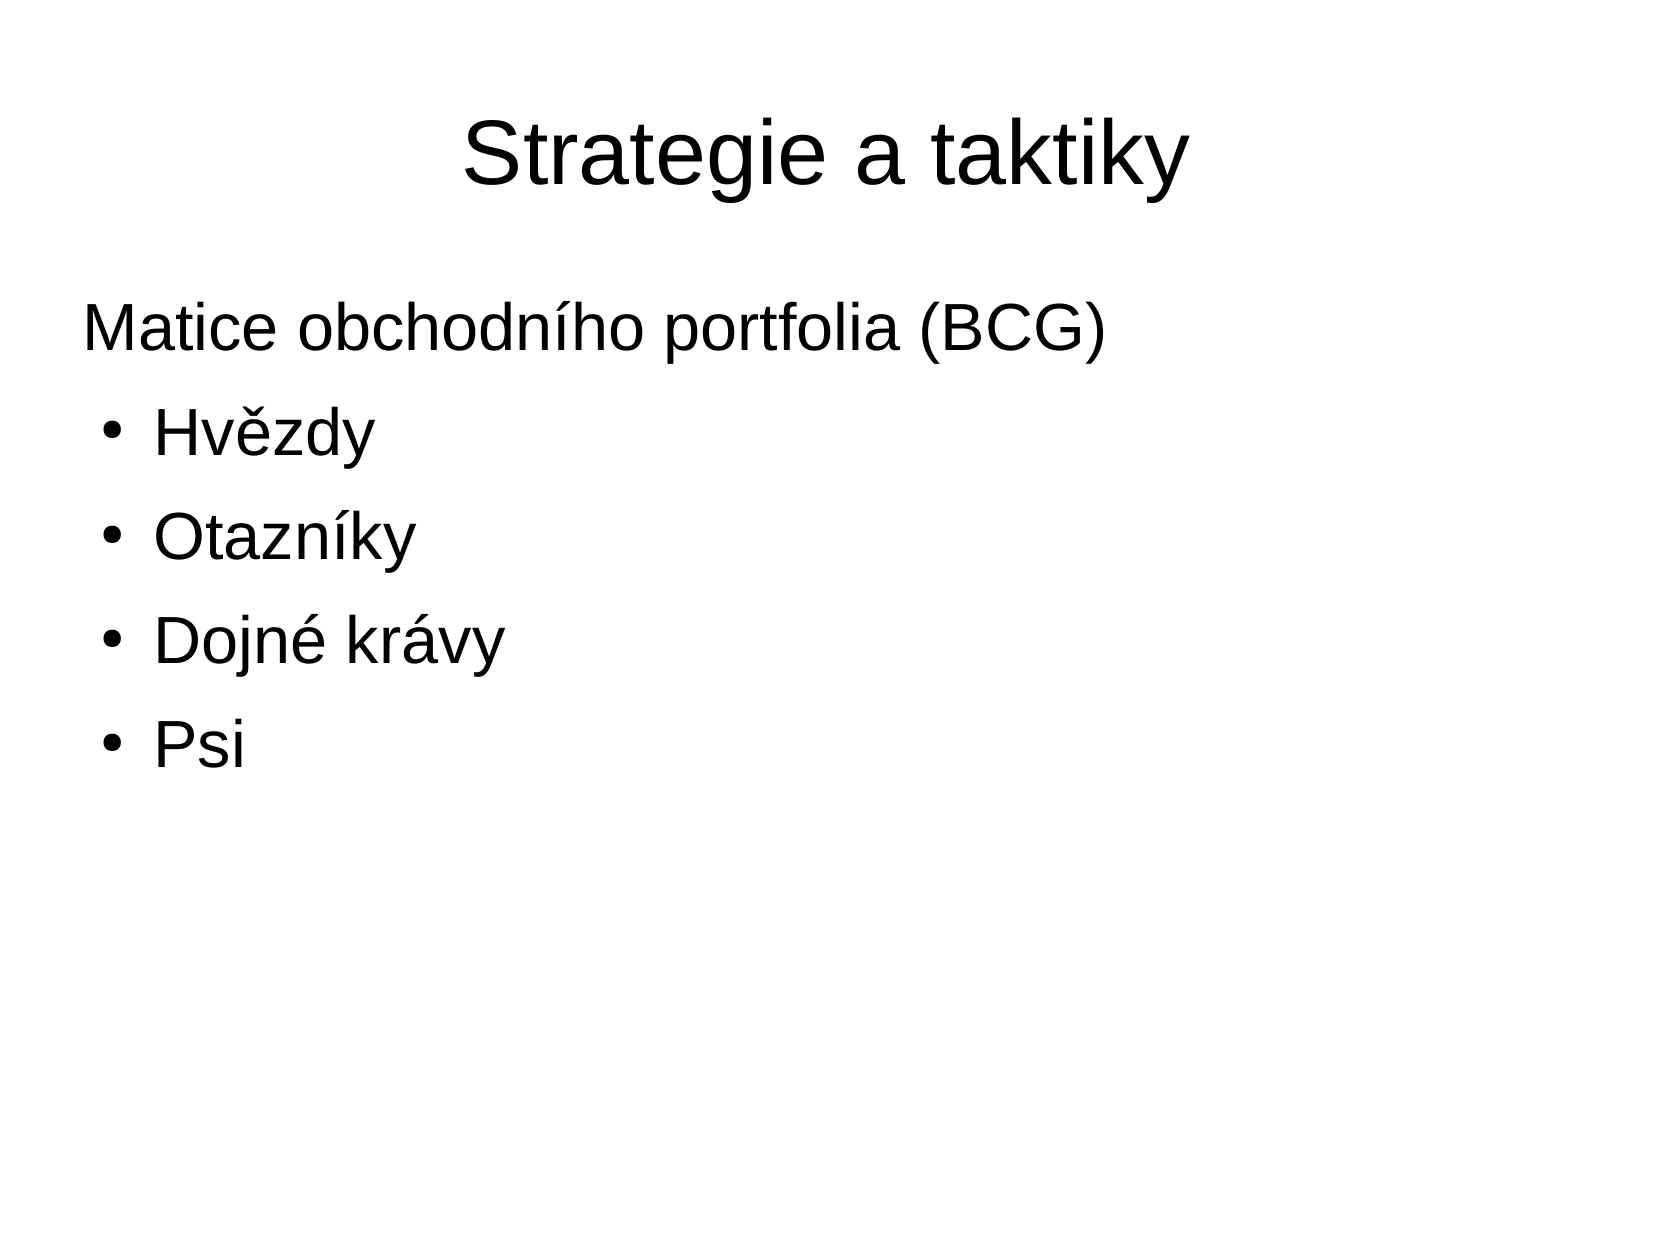

# Strategie a taktiky
Matice obchodního portfolia (BCG)
Hvězdy
Otazníky
Dojné krávy
Psi